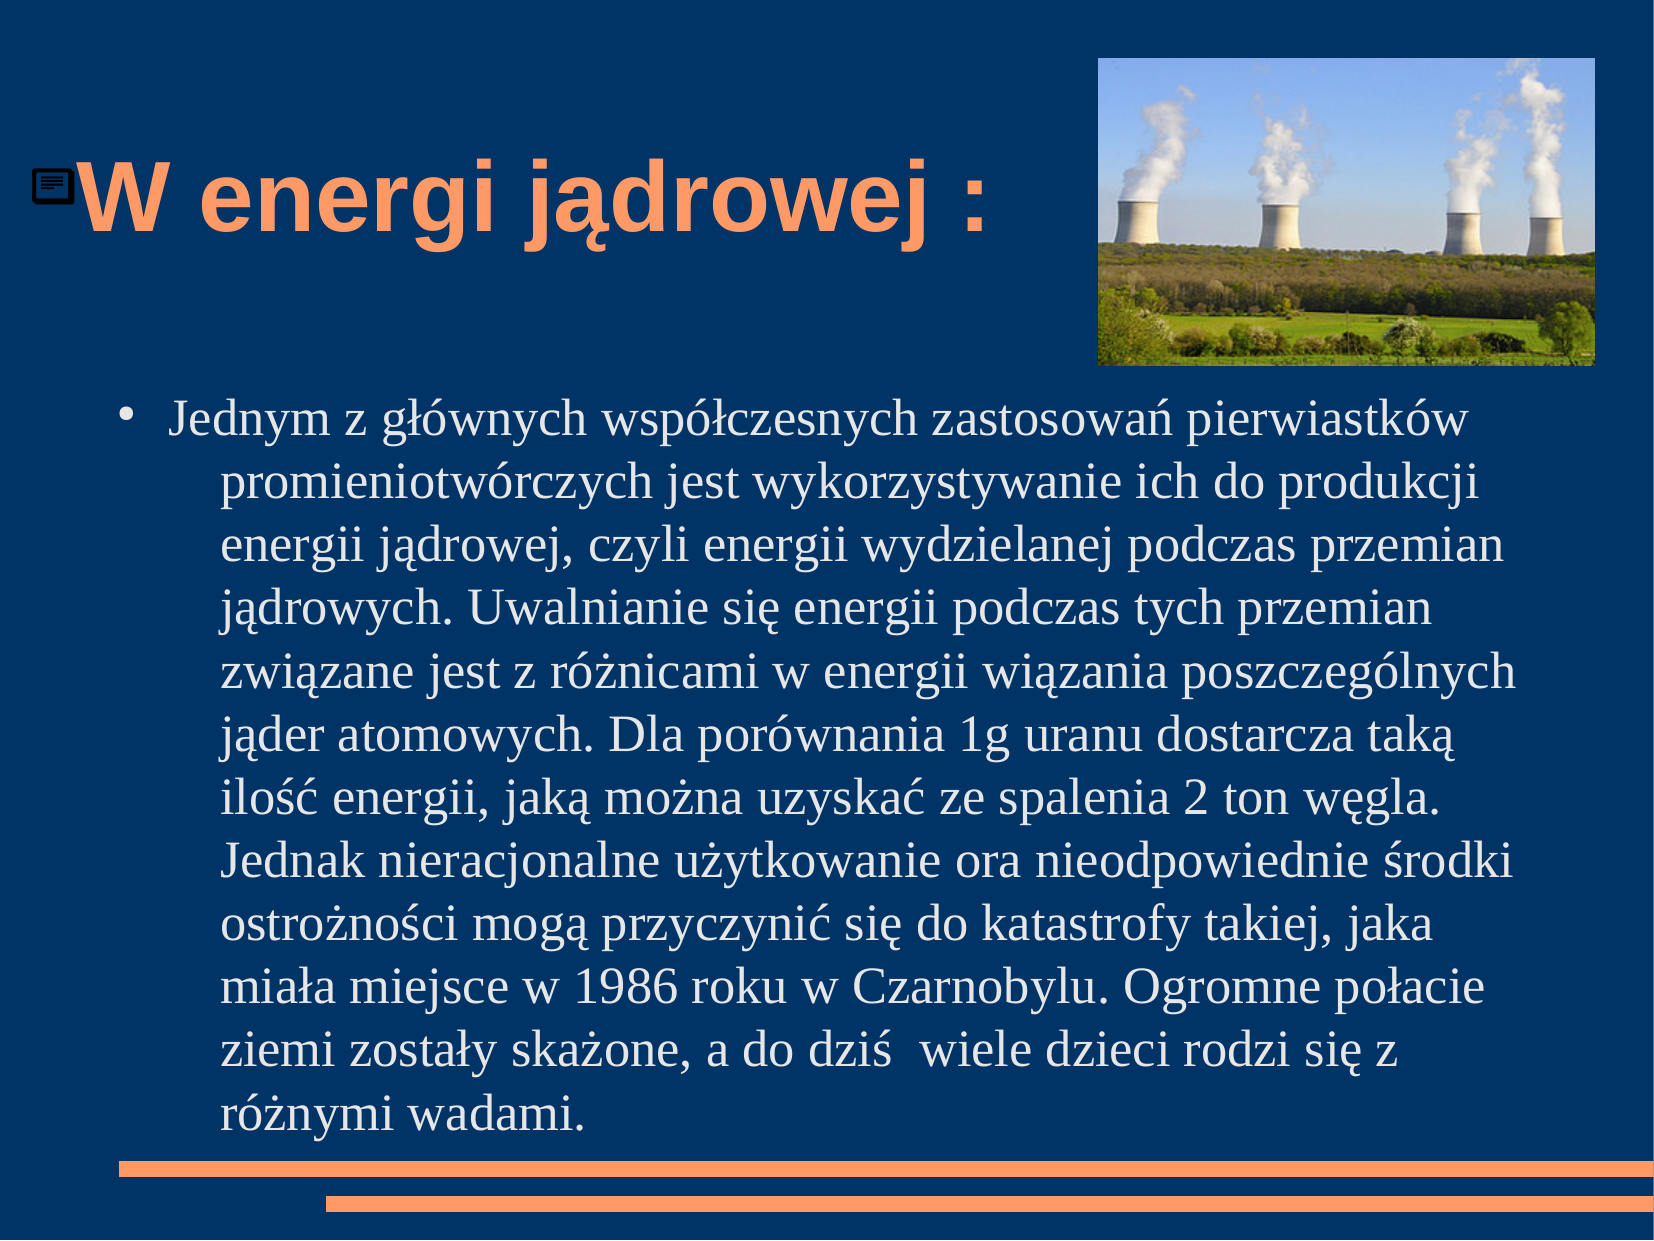

# W energi jądrowej :
Jednym z głównych współczesnych zastosowań pierwiastków promieniotwórczych jest wykorzystywanie ich do produkcji energii jądrowej, czyli energii wydzielanej podczas przemian jądrowych. Uwalnianie się energii podczas tych przemian związane jest z różnicami w energii wiązania poszczególnych jąder atomowych. Dla porównania 1g uranu dostarcza taką ilość energii, jaką można uzyskać ze spalenia 2 ton węgla. Jednak nieracjonalne użytkowanie ora nieodpowiednie środki ostrożności mogą przyczynić się do katastrofy takiej, jaka miała miejsce w 1986 roku w Czarnobylu. Ogromne połacie ziemi zostały skażone, a do dziś wiele dzieci rodzi się z różnymi wadami.